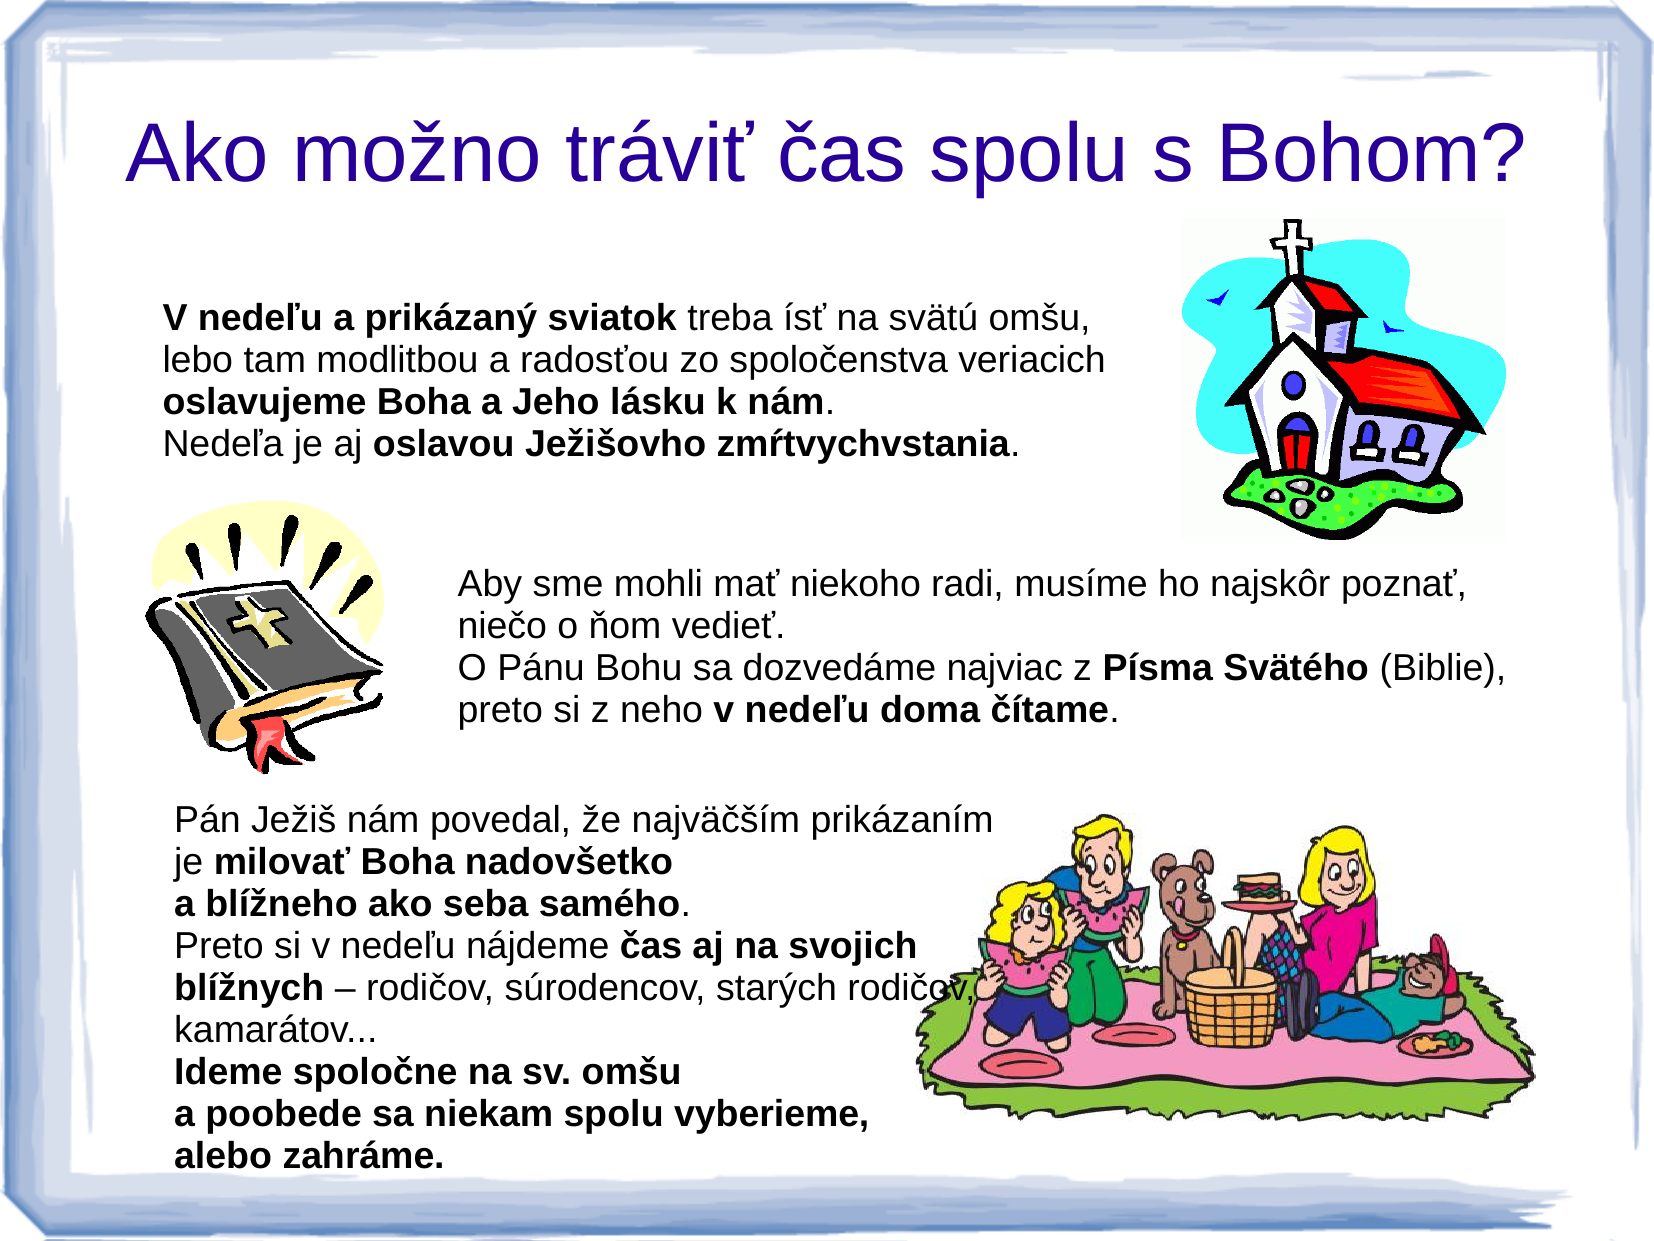

# Ako možno tráviť čas spolu s Bohom?
V nedeľu a prikázaný sviatok treba ísť na svätú omšu, lebo tam modlitbou a radosťou zo spoločenstva veriacich oslavujeme Boha a Jeho lásku k nám.
Nedeľa je aj oslavou Ježišovho zmŕtvychvstania.
Aby sme mohli mať niekoho radi, musíme ho najskôr poznať, niečo o ňom vedieť.
O Pánu Bohu sa dozvedáme najviac z Písma Svätého (Biblie), preto si z neho v nedeľu doma čítame.
Pán Ježiš nám povedal, že najväčším prikázaním je milovať Boha nadovšetko
a blížneho ako seba samého.
Preto si v nedeľu nájdeme čas aj na svojich blížnych – rodičov, súrodencov, starých rodičov, kamarátov...
Ideme spoločne na sv. omšu
a poobede sa niekam spolu vyberieme,
alebo zahráme.